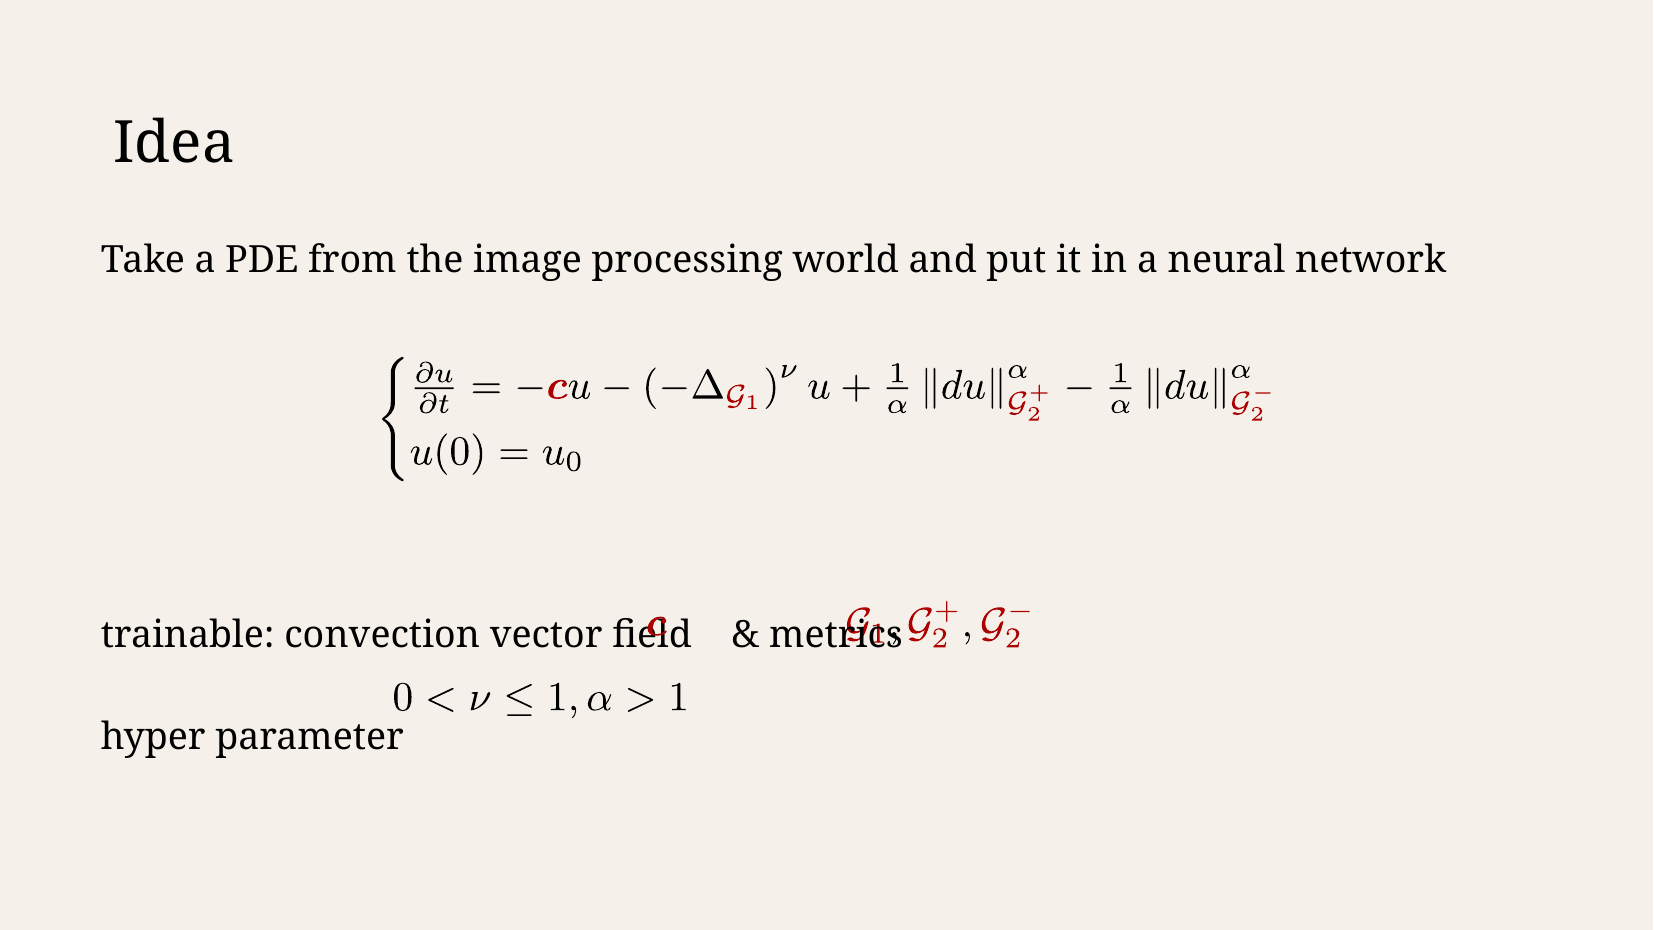

# Idea
Take a PDE from the image processing world and put it in a neural network
trainable: convection vector field & metrics
hyper parameter